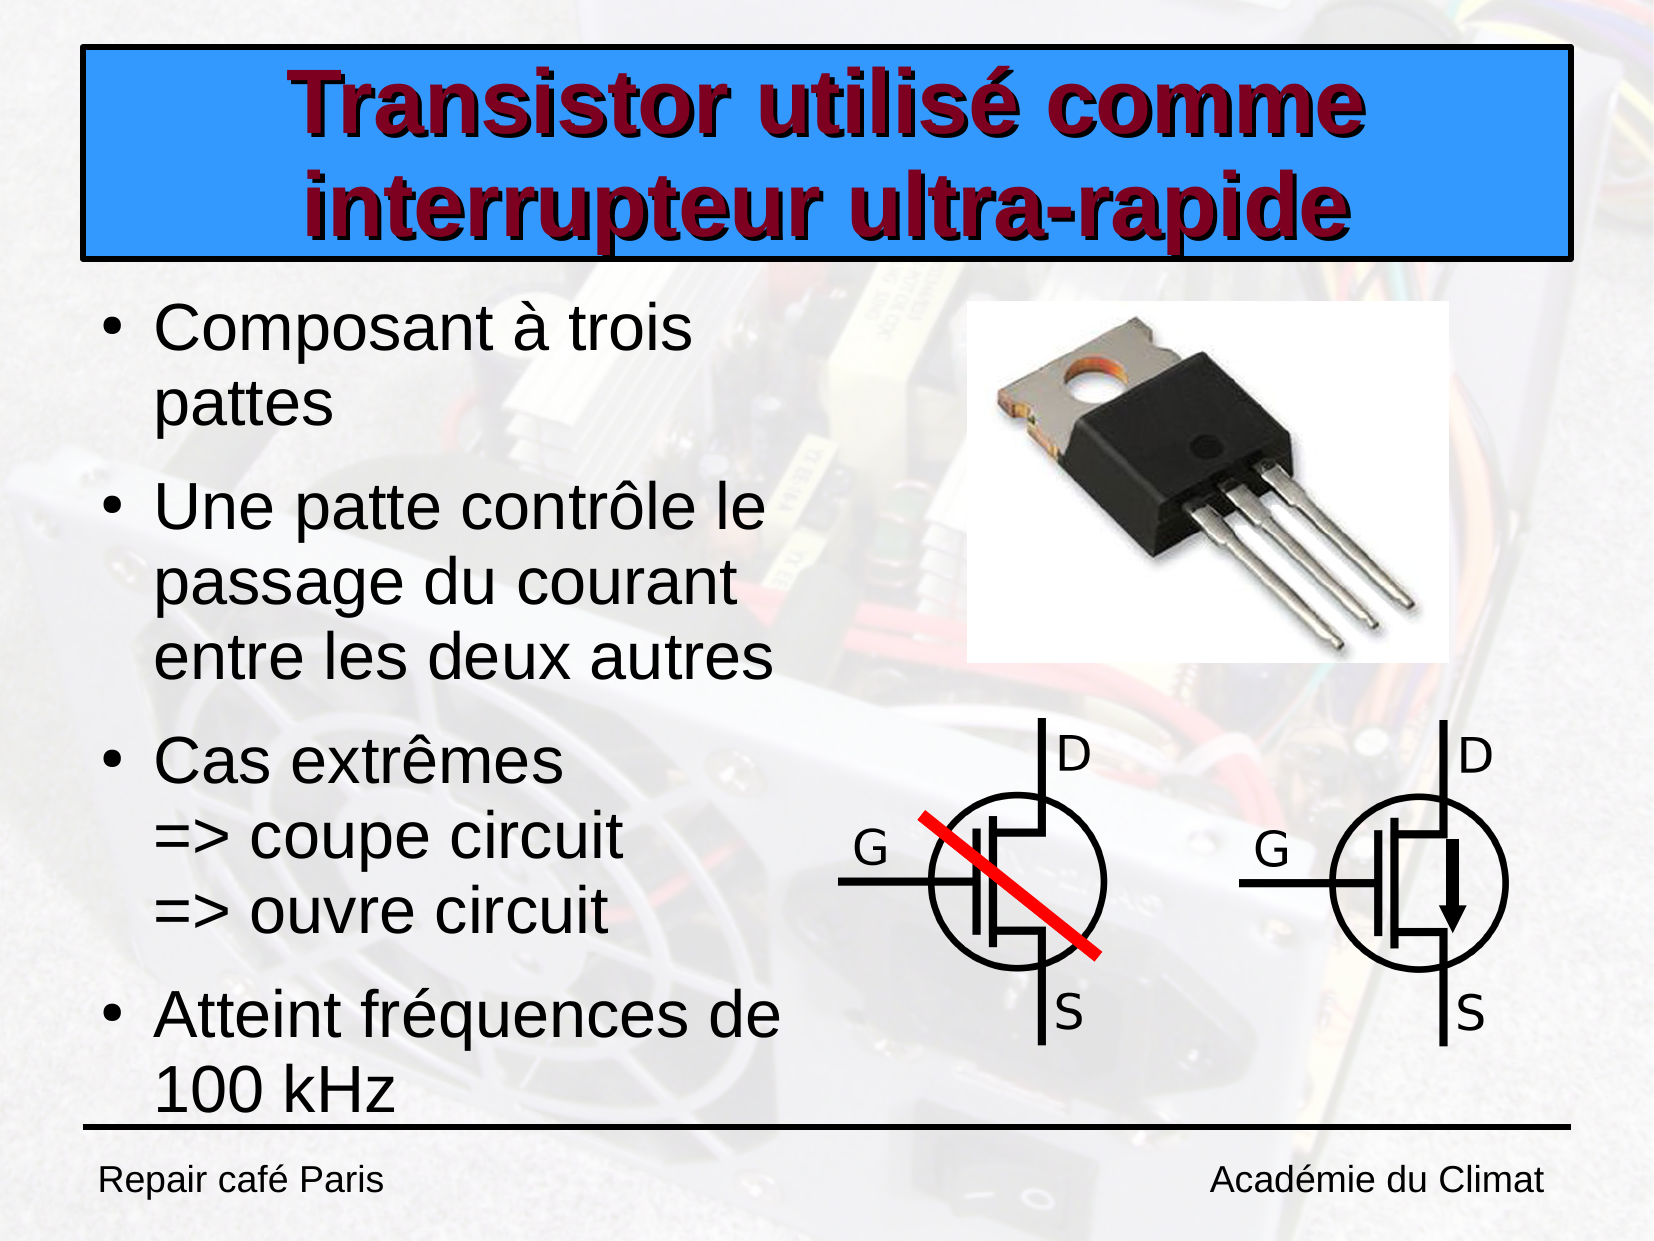

# Transistor utilisé comme interrupteur ultra-rapide
Composant à trois pattes
Une patte contrôle le passage du courant entre les deux autres
Cas extrêmes
=> coupe circuit
=> ouvre circuit
Atteint fréquences de 100 kHz
Repair café Paris	Académie du Climat